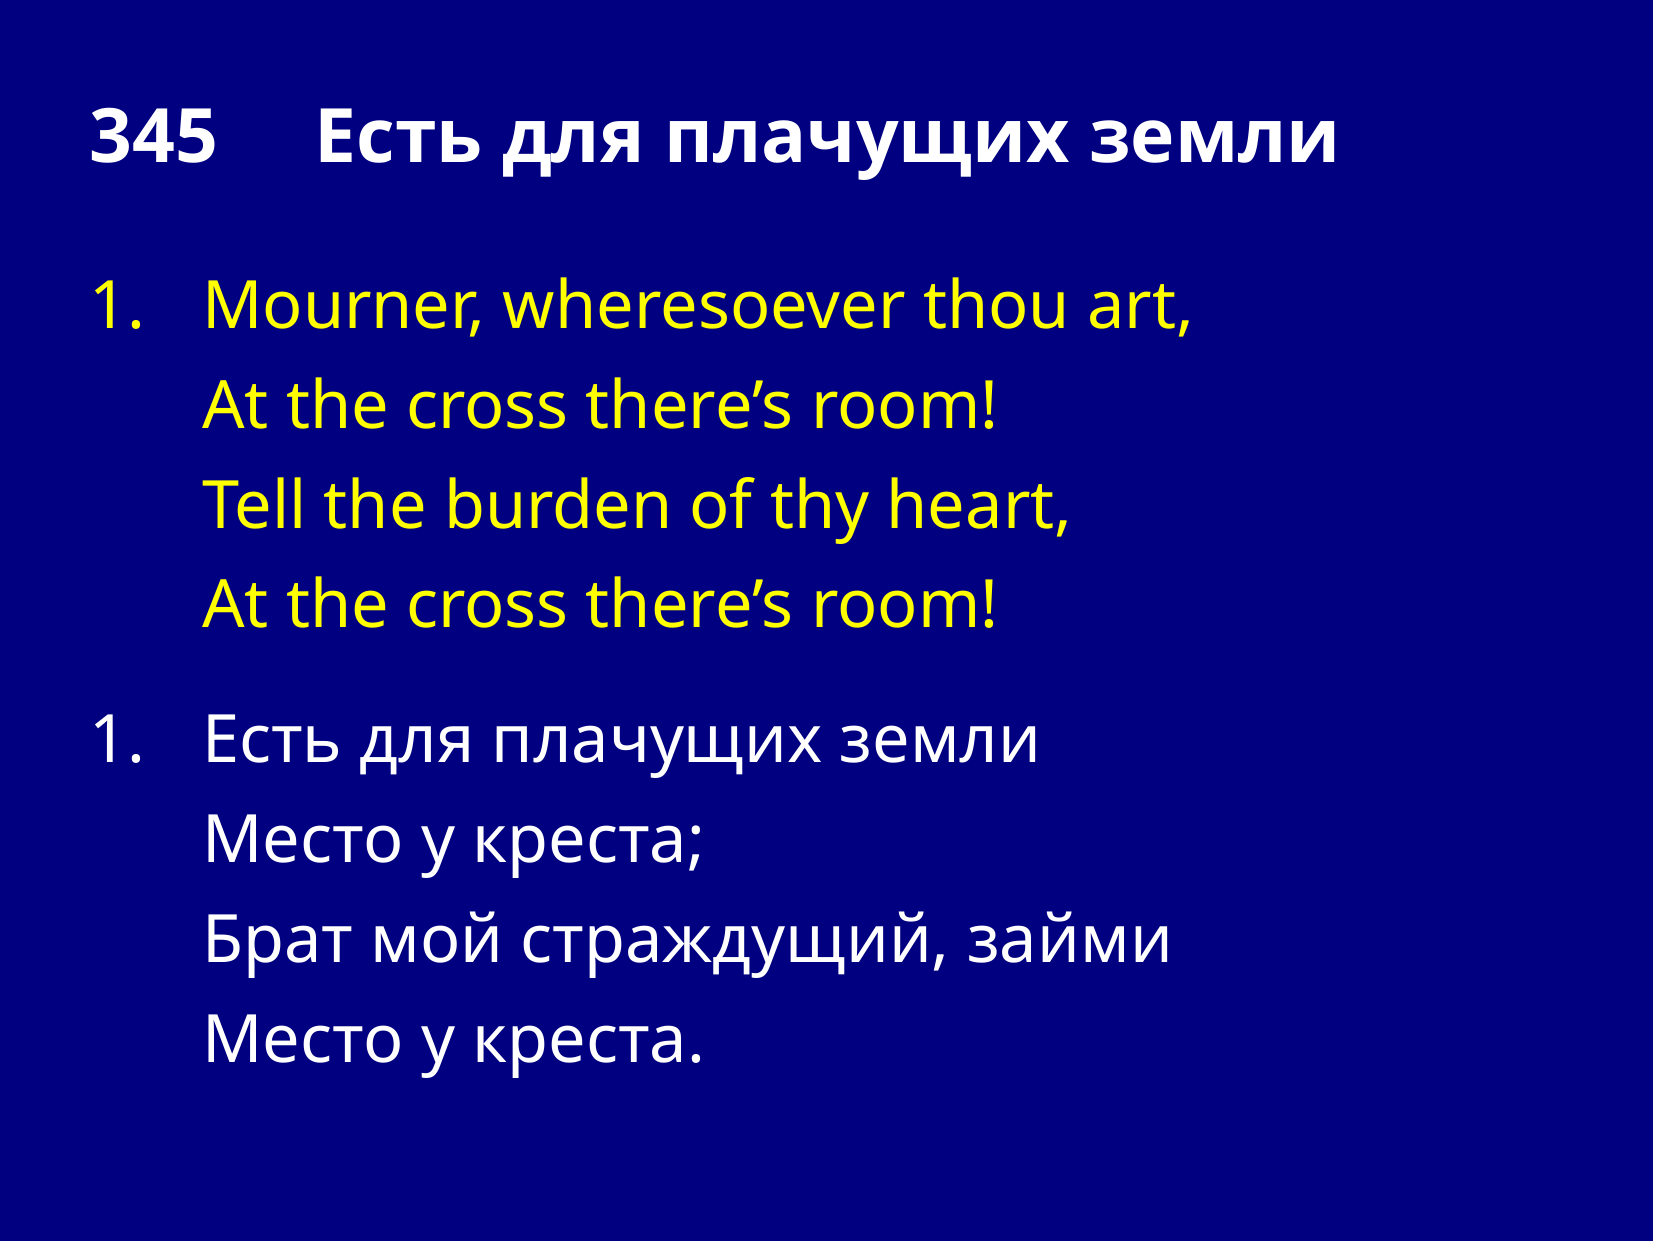

345	Есть для плачущих земли
1.	Mourner, wheresoever thou art,
	At the cross there’s room!
	Tell the burden of thy heart,
	At the cross there’s room!
1.	Есть для плачущих земли
	Место у креста;
	Брат мой страждущий, займи
	Место у креста.